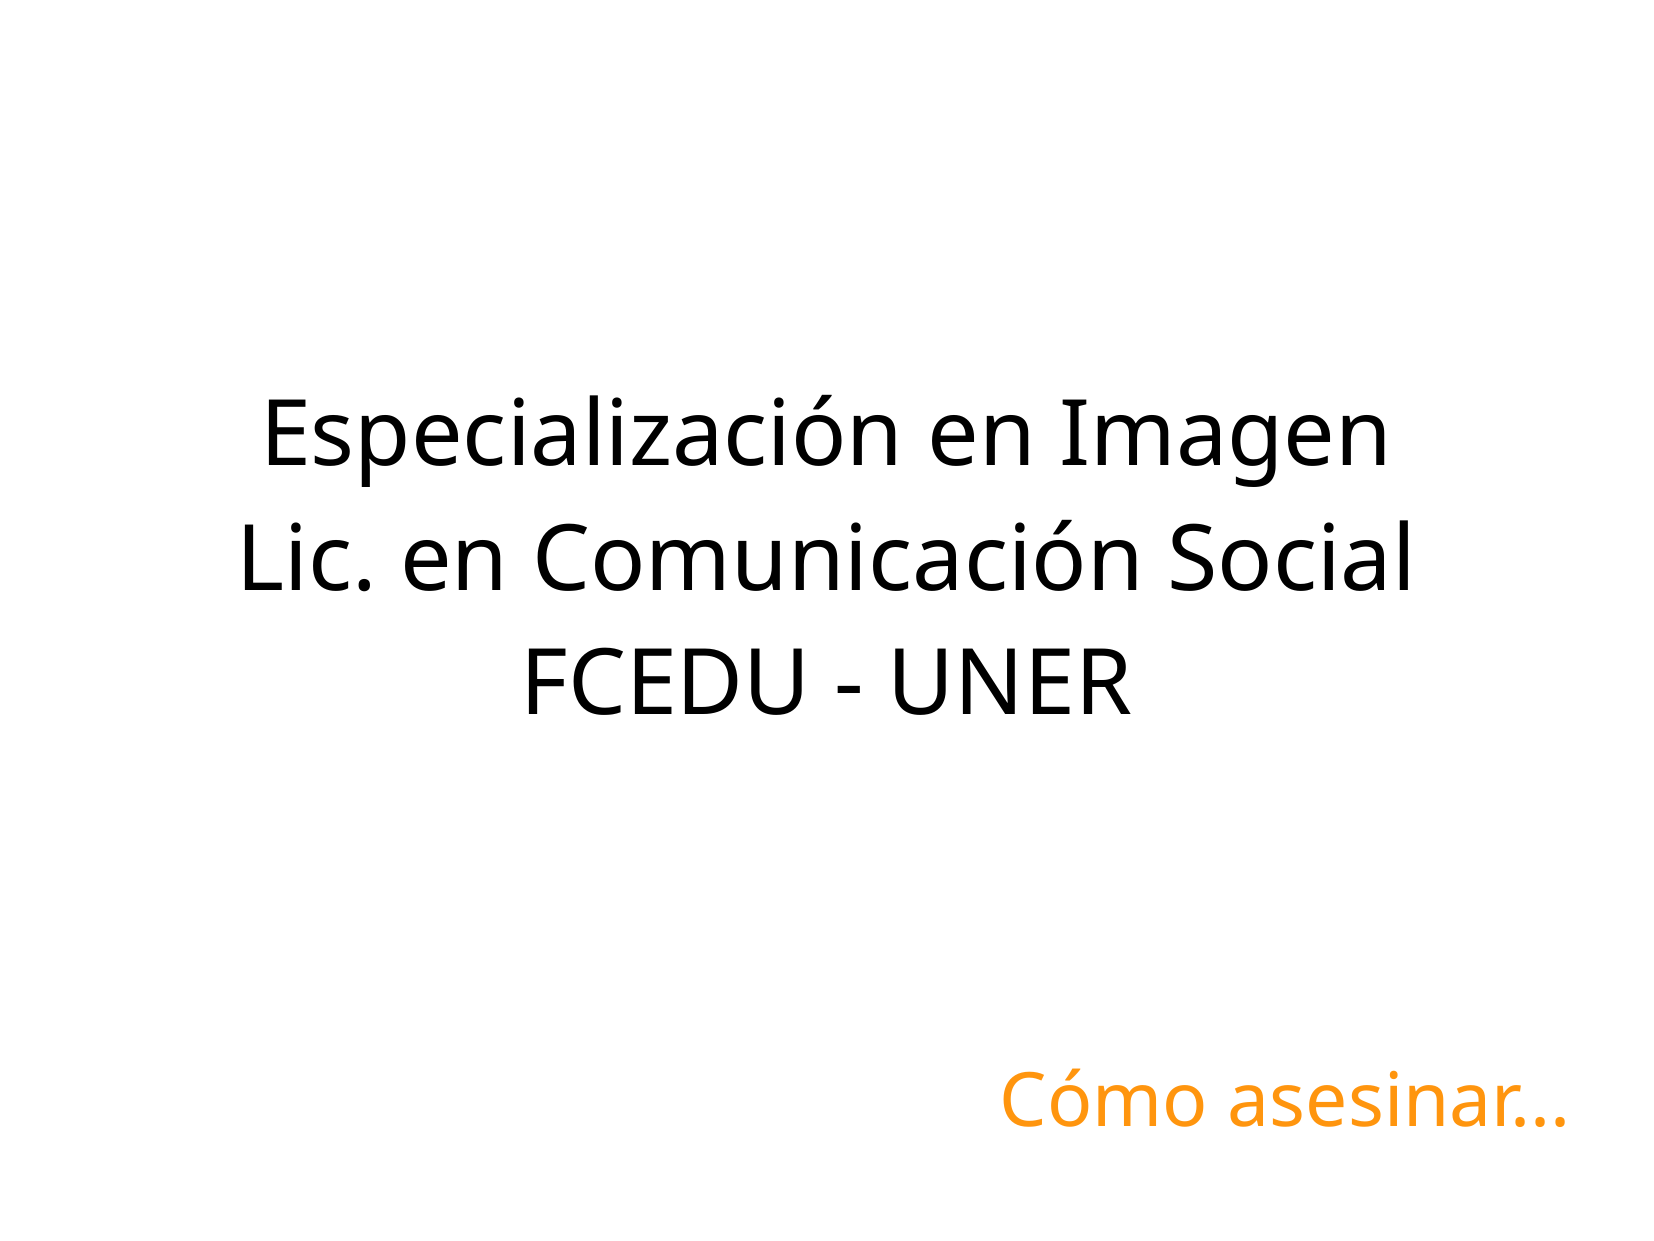

# Especialización en Imagen Lic. en Comunicación Social FCEDU - UNER
Cómo asesinar...